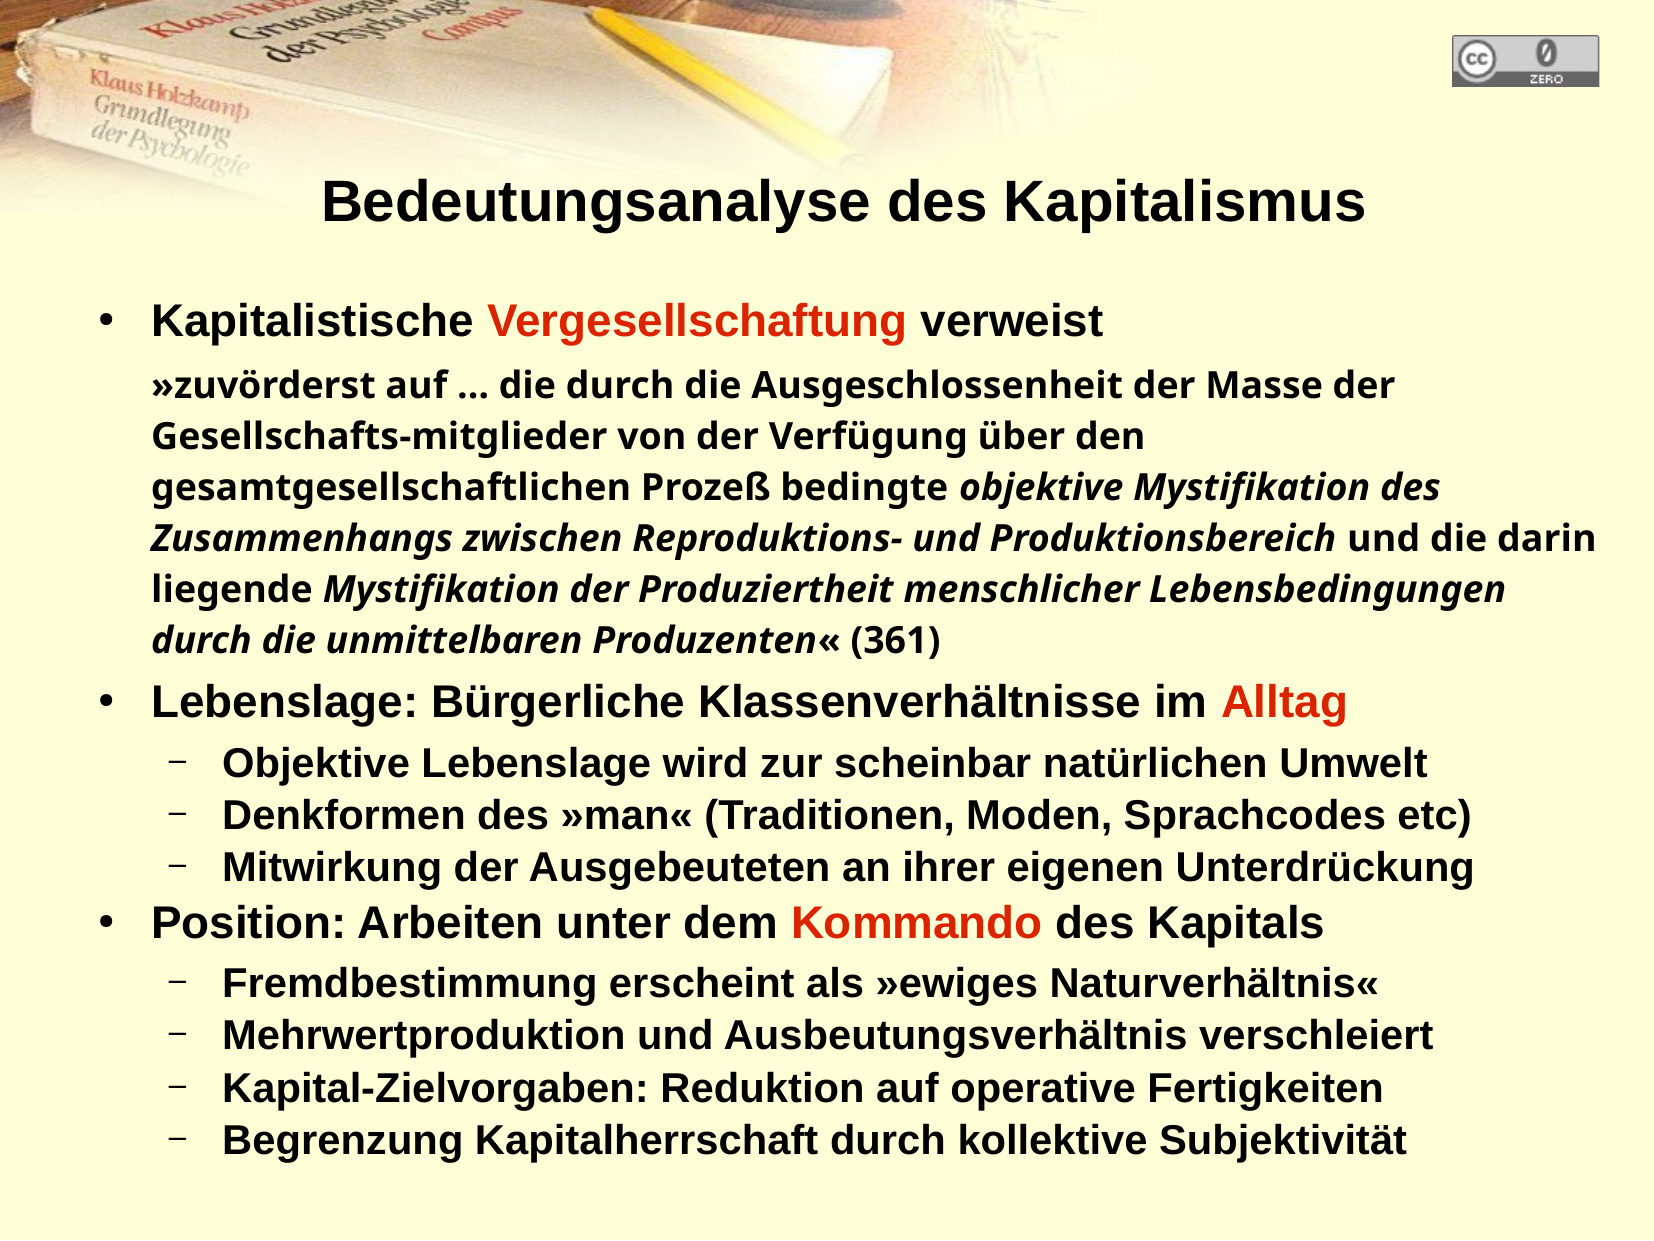

# Bedeutungsanalyse des Kapitalismus
Kapitalistische Vergesellschaftung verweist
»zuvörderst auf … die durch die Ausgeschlossenheit der Masse der Gesellschafts-mitglieder von der Verfügung über den gesamtgesellschaftlichen Prozeß bedingte objektive Mystifikation des Zusammenhangs zwischen Reproduktions- und Produktionsbereich und die darin liegende Mystifikation der Produziertheit menschlicher Lebensbedingungen durch die unmittelbaren Produzenten« (361)
Lebenslage: Bürgerliche Klassenverhältnisse im Alltag
Objektive Lebenslage wird zur scheinbar natürlichen Umwelt
Denkformen des »man« (Traditionen, Moden, Sprachcodes etc)
Mitwirkung der Ausgebeuteten an ihrer eigenen Unterdrückung
Position: Arbeiten unter dem Kommando des Kapitals
Fremdbestimmung erscheint als »ewiges Naturverhältnis«
Mehrwertproduktion und Ausbeutungsverhältnis verschleiert
Kapital-Zielvorgaben: Reduktion auf operative Fertigkeiten
Begrenzung Kapitalherrschaft durch kollektive Subjektivität